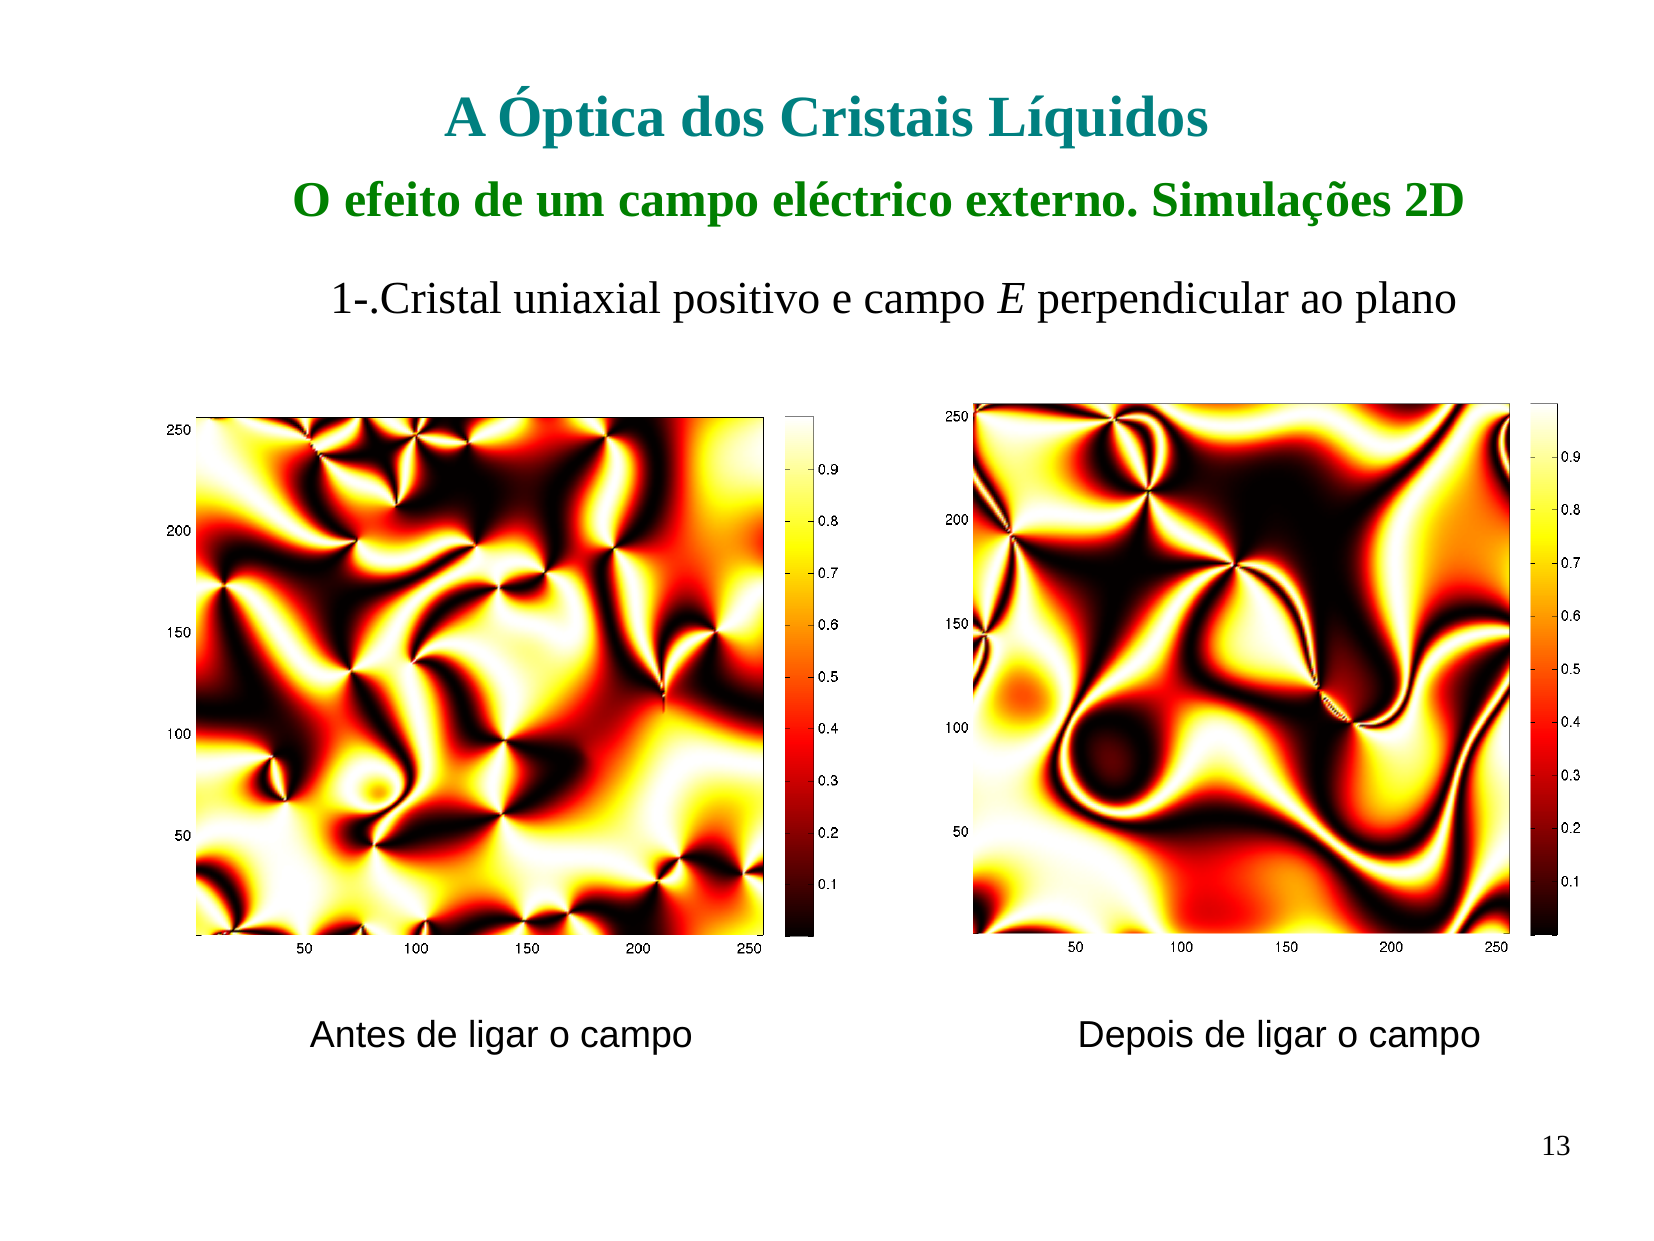

# A Óptica dos Cristais Líquidos
O efeito de um campo eléctrico externo. Simulações 2D
1-.Cristal uniaxial positivo e campo E perpendicular ao plano
Antes de ligar o campo
Depois de ligar o campo
13